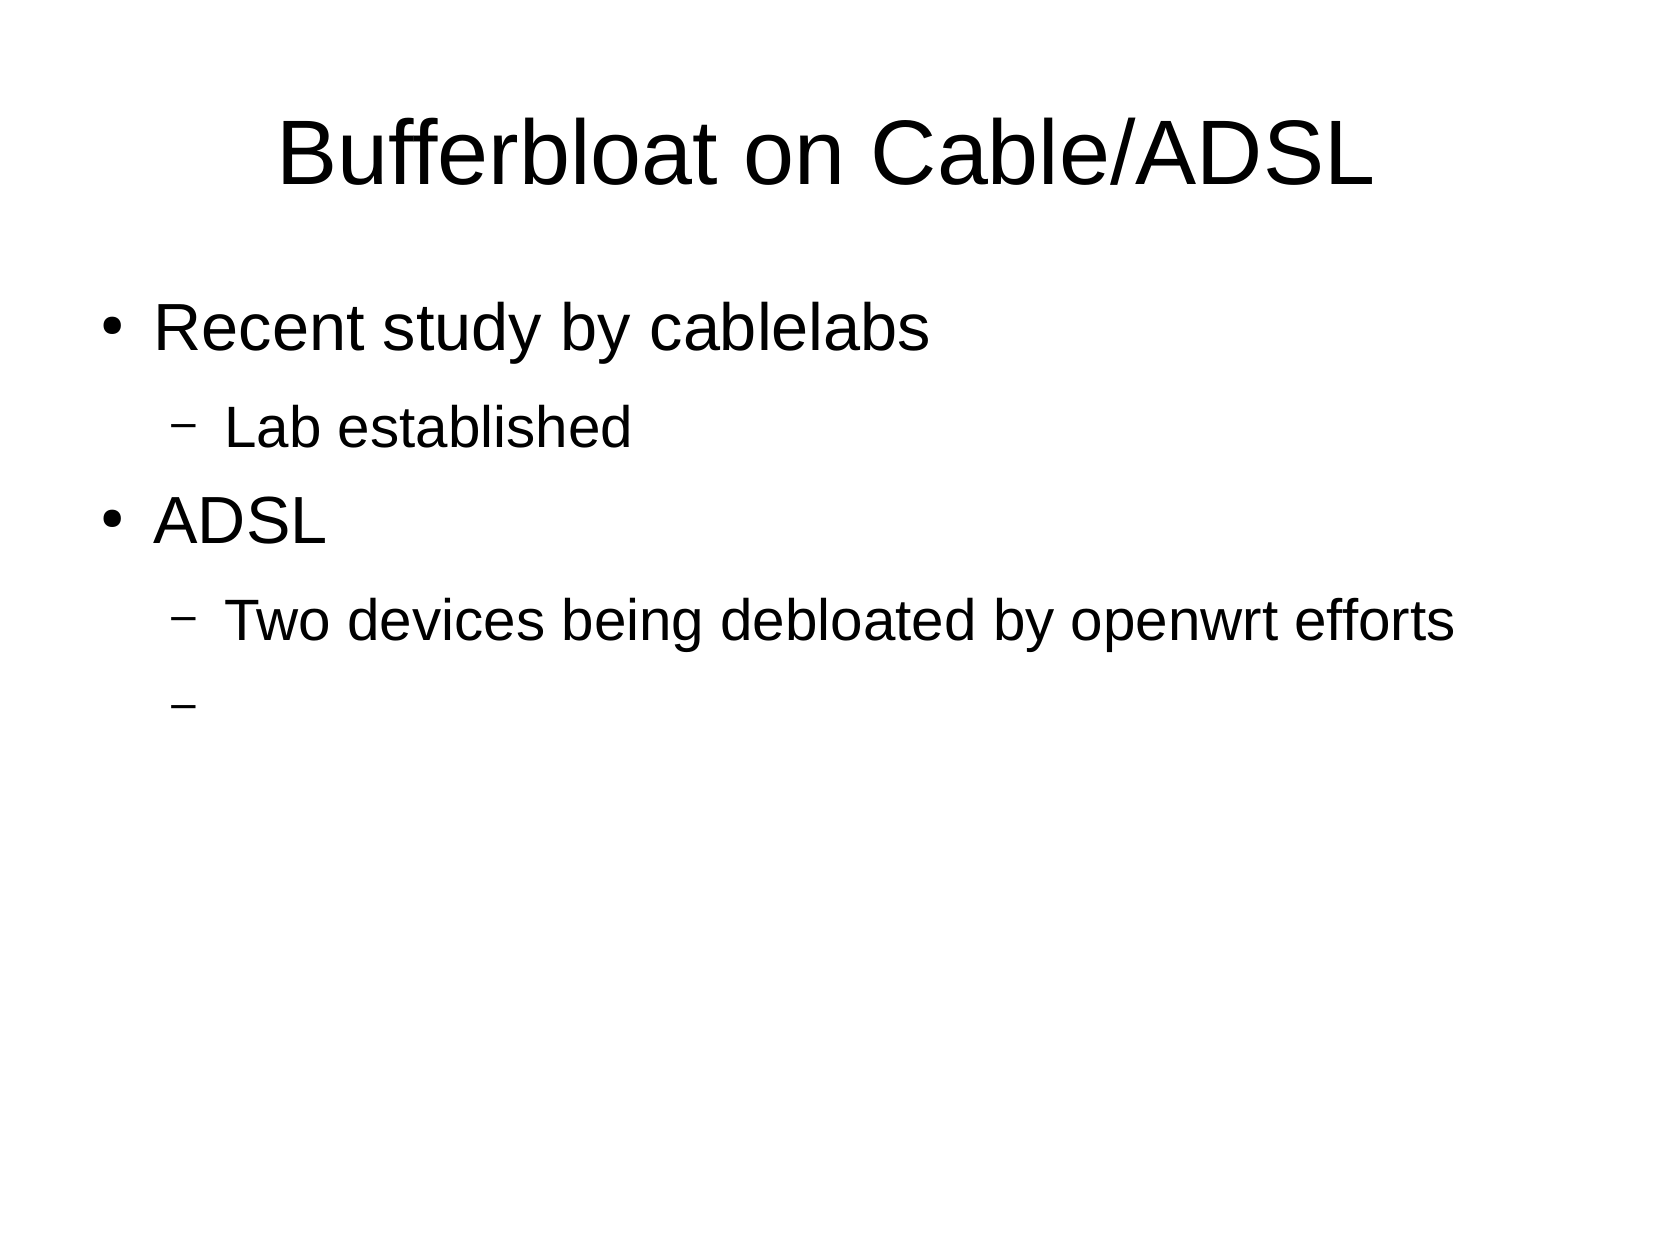

# Bufferbloat on Cable/ADSL
Recent study by cablelabs
Lab established
ADSL
Two devices being debloated by openwrt efforts